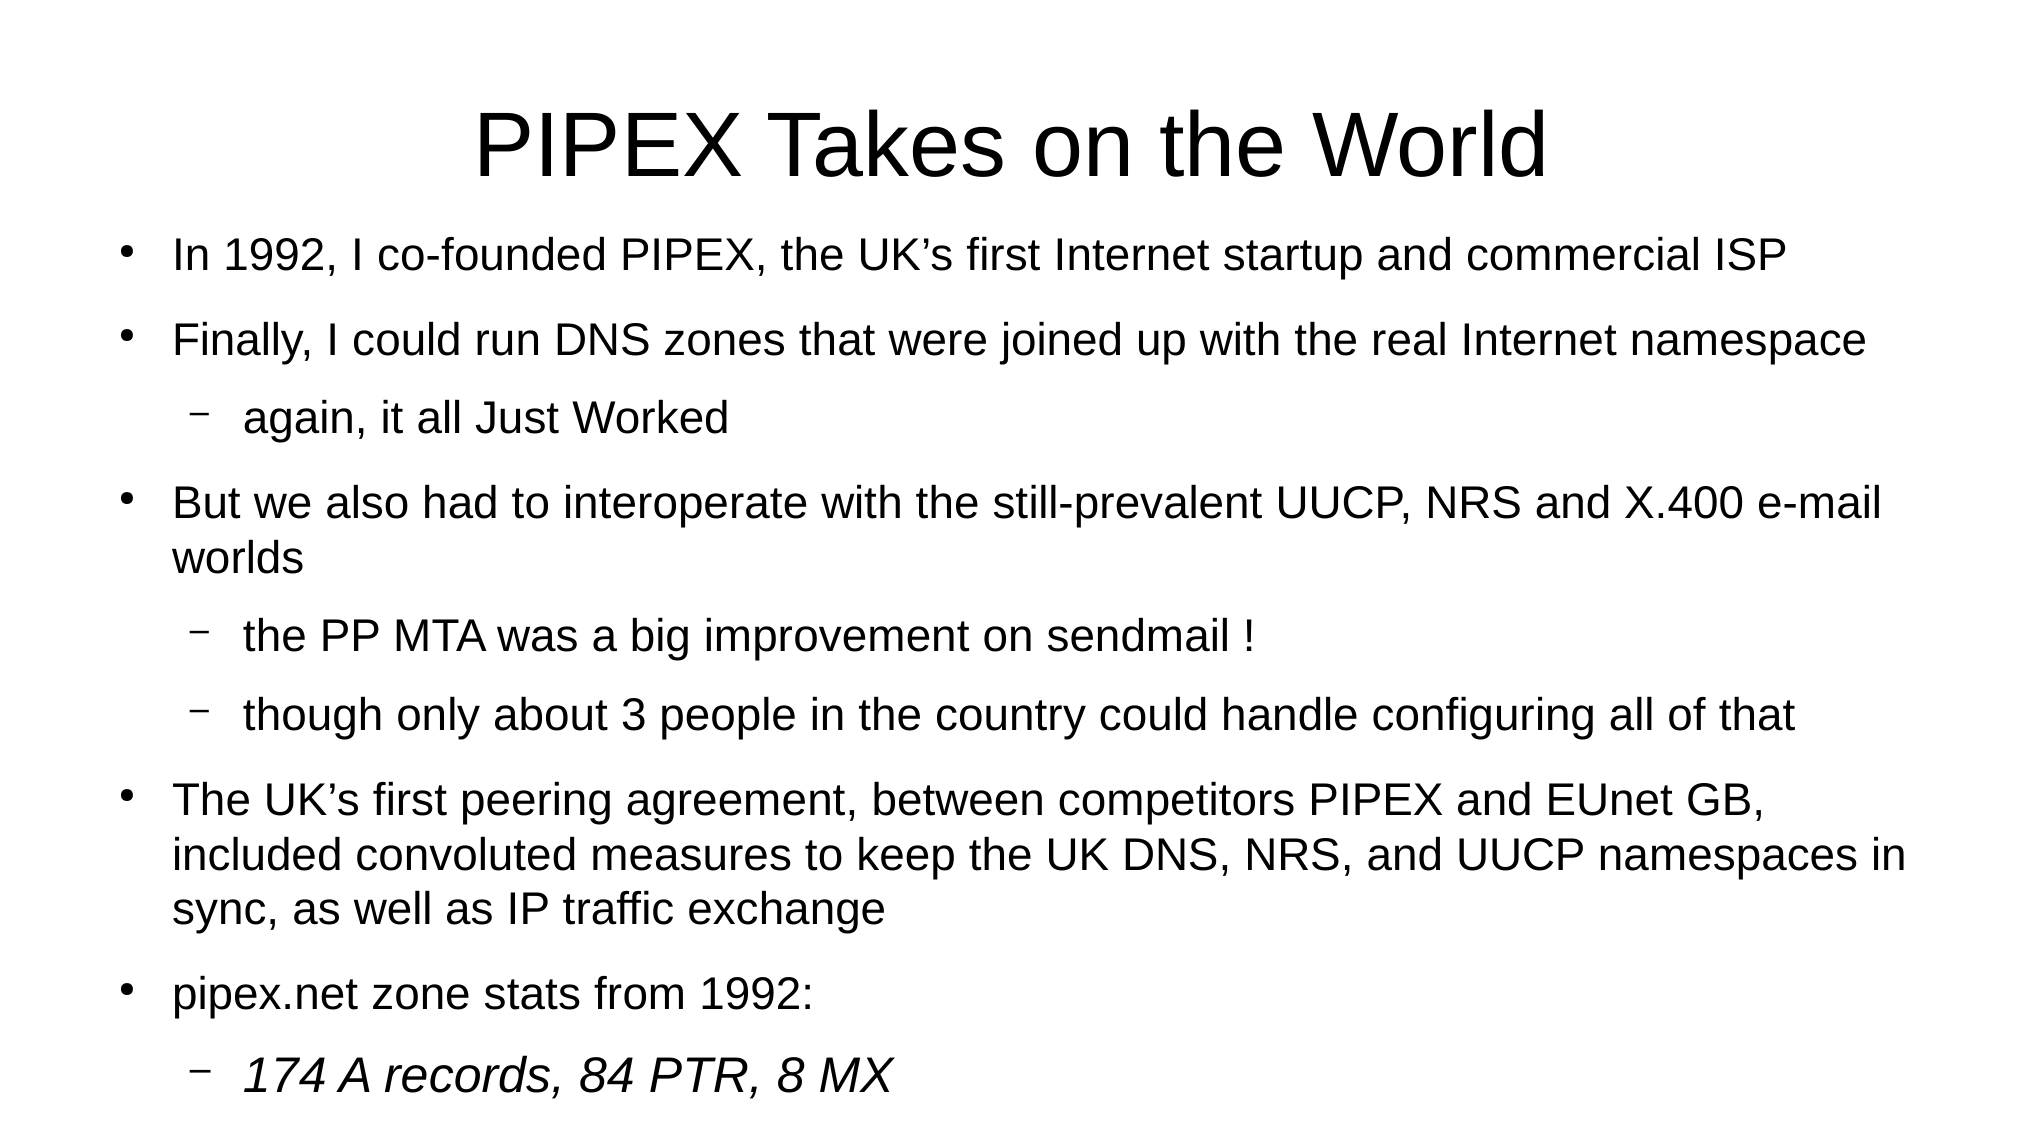

# PIPEX Takes on the World
In 1992, I co-founded PIPEX, the UK’s first Internet startup and commercial ISP
Finally, I could run DNS zones that were joined up with the real Internet namespace
again, it all Just Worked
But we also had to interoperate with the still-prevalent UUCP, NRS and X.400 e-mail worlds
the PP MTA was a big improvement on sendmail !
though only about 3 people in the country could handle configuring all of that
The UK’s first peering agreement, between competitors PIPEX and EUnet GB, included convoluted measures to keep the UK DNS, NRS, and UUCP namespaces in sync, as well as IP traffic exchange
pipex.net zone stats from 1992:
174 A records, 84 PTR, 8 MX